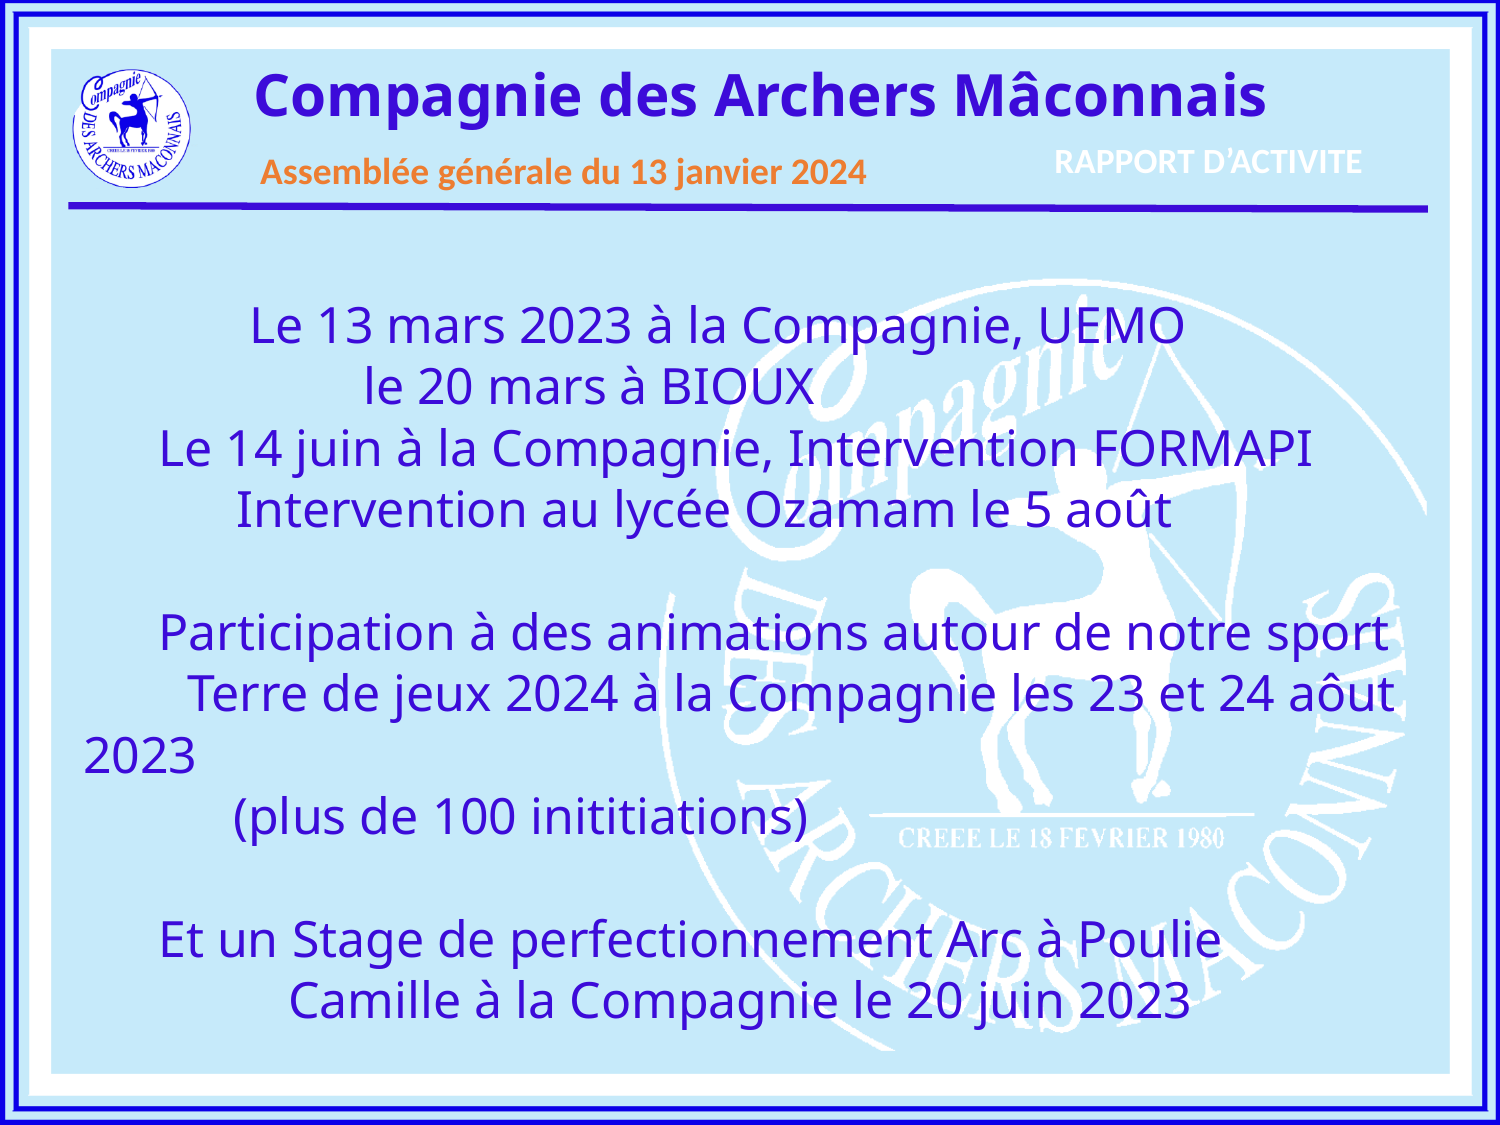

# Compagnie des Archers Mâconnais
RAPPORT D’ACTIVITE
 Assemblée générale du 13 janvier 2024
	 Le 13 mars 2023 à la Compagnie, UEMO
		 le 20 mars à BIOUX
	Le 14 juin à la Compagnie, Intervention FORMAPI
	 Intervention au lycée Ozamam le 5 août
	Participation à des animations autour de notre sport
 Terre de jeux 2024 à la Compagnie les 23 et 24 aôut 2023
		(plus de 100 inititiations)
	Et un Stage de perfectionnement Arc à Poulie
	 Camille à la Compagnie le 20 juin 2023